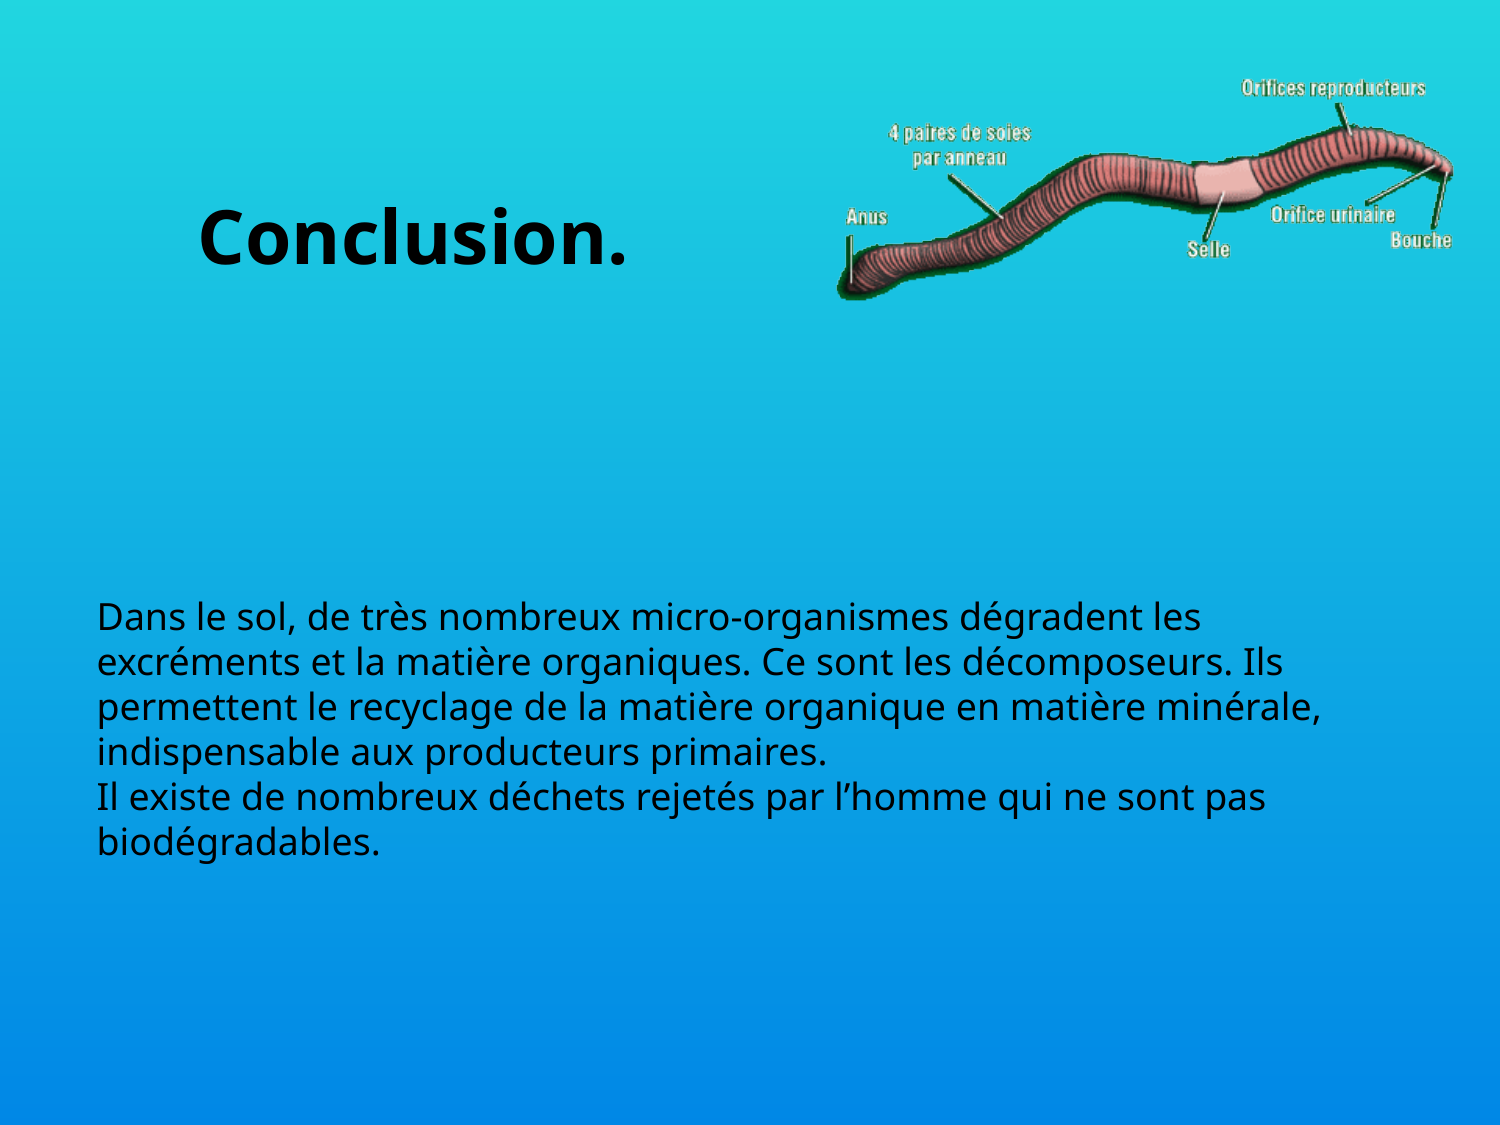

# Conclusion.
Dans le sol, de très nombreux micro-organismes dégradent les excréments et la matière organiques. Ce sont les décomposeurs. Ils permettent le recyclage de la matière organique en matière minérale, indispensable aux producteurs primaires.
Il existe de nombreux déchets rejetés par l’homme qui ne sont pas biodégradables.